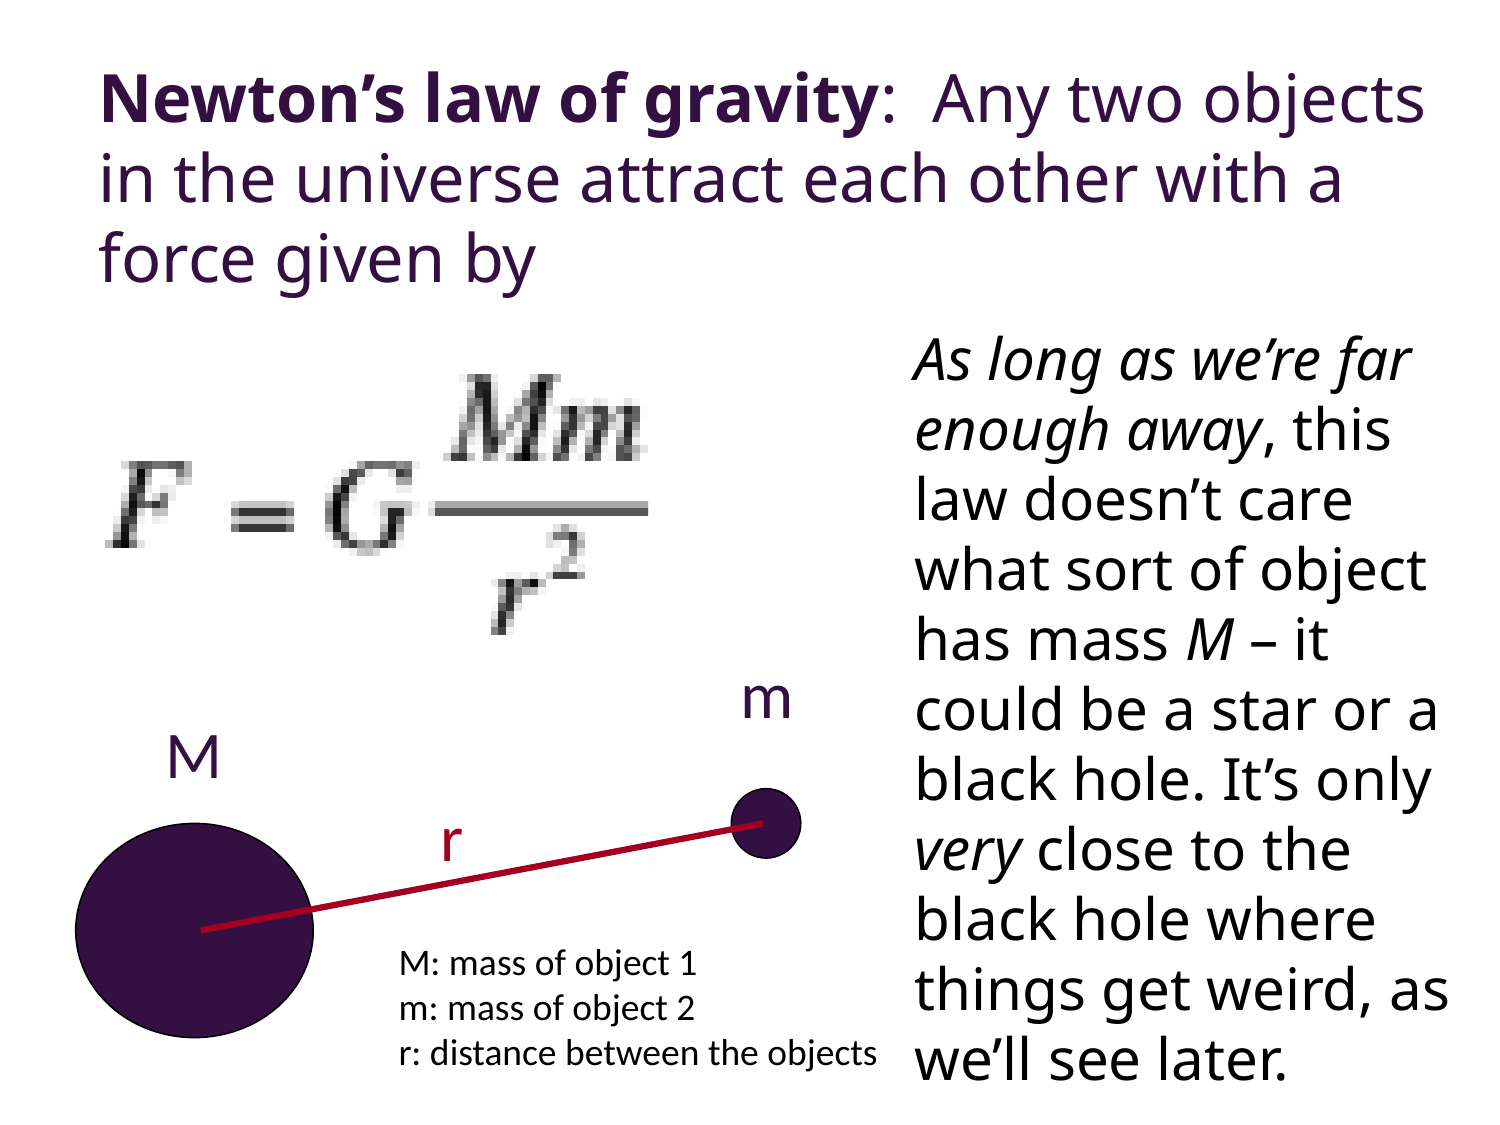

Newton’s law of gravity: Any two objects in the universe attract each other with a force given by
m
M
r
As long as we’re far enough away, this law doesn’t care what sort of object has mass M – it could be a star or a black hole. It’s only very close to the black hole where things get weird, as we’ll see later.
M: mass of object 1
m: mass of object 2
r: distance between the objects